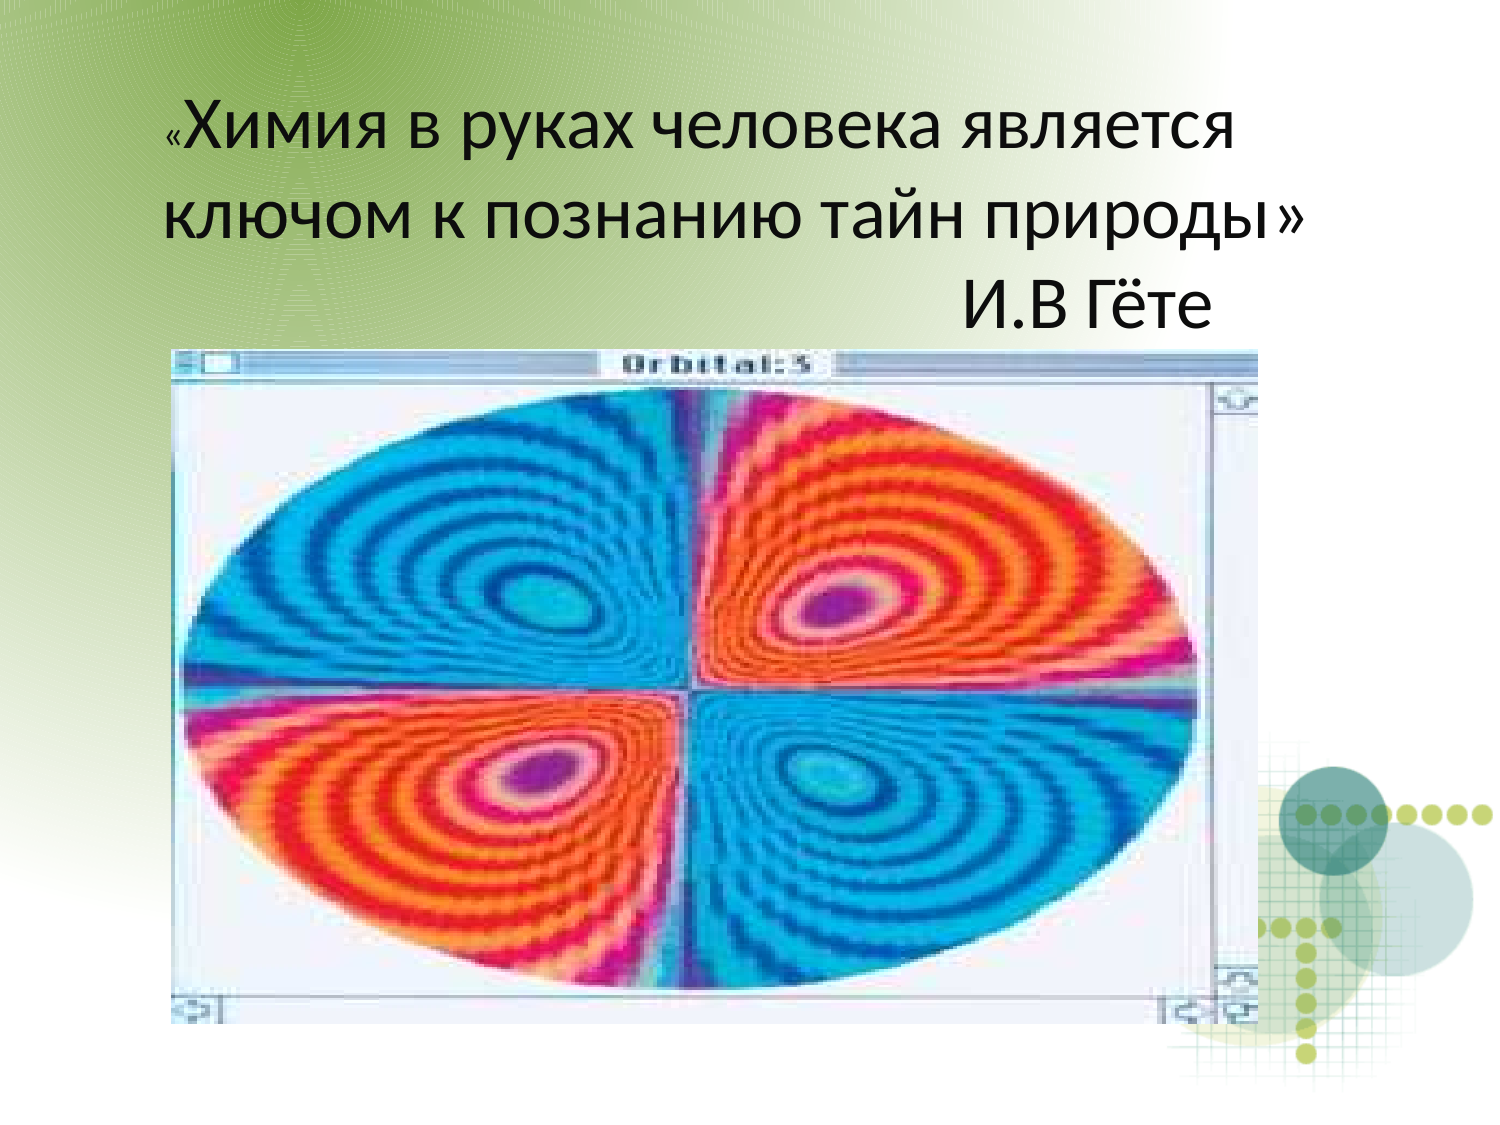

«Химия в руках человека является ключом к познанию тайн природы»
 И.В Гёте